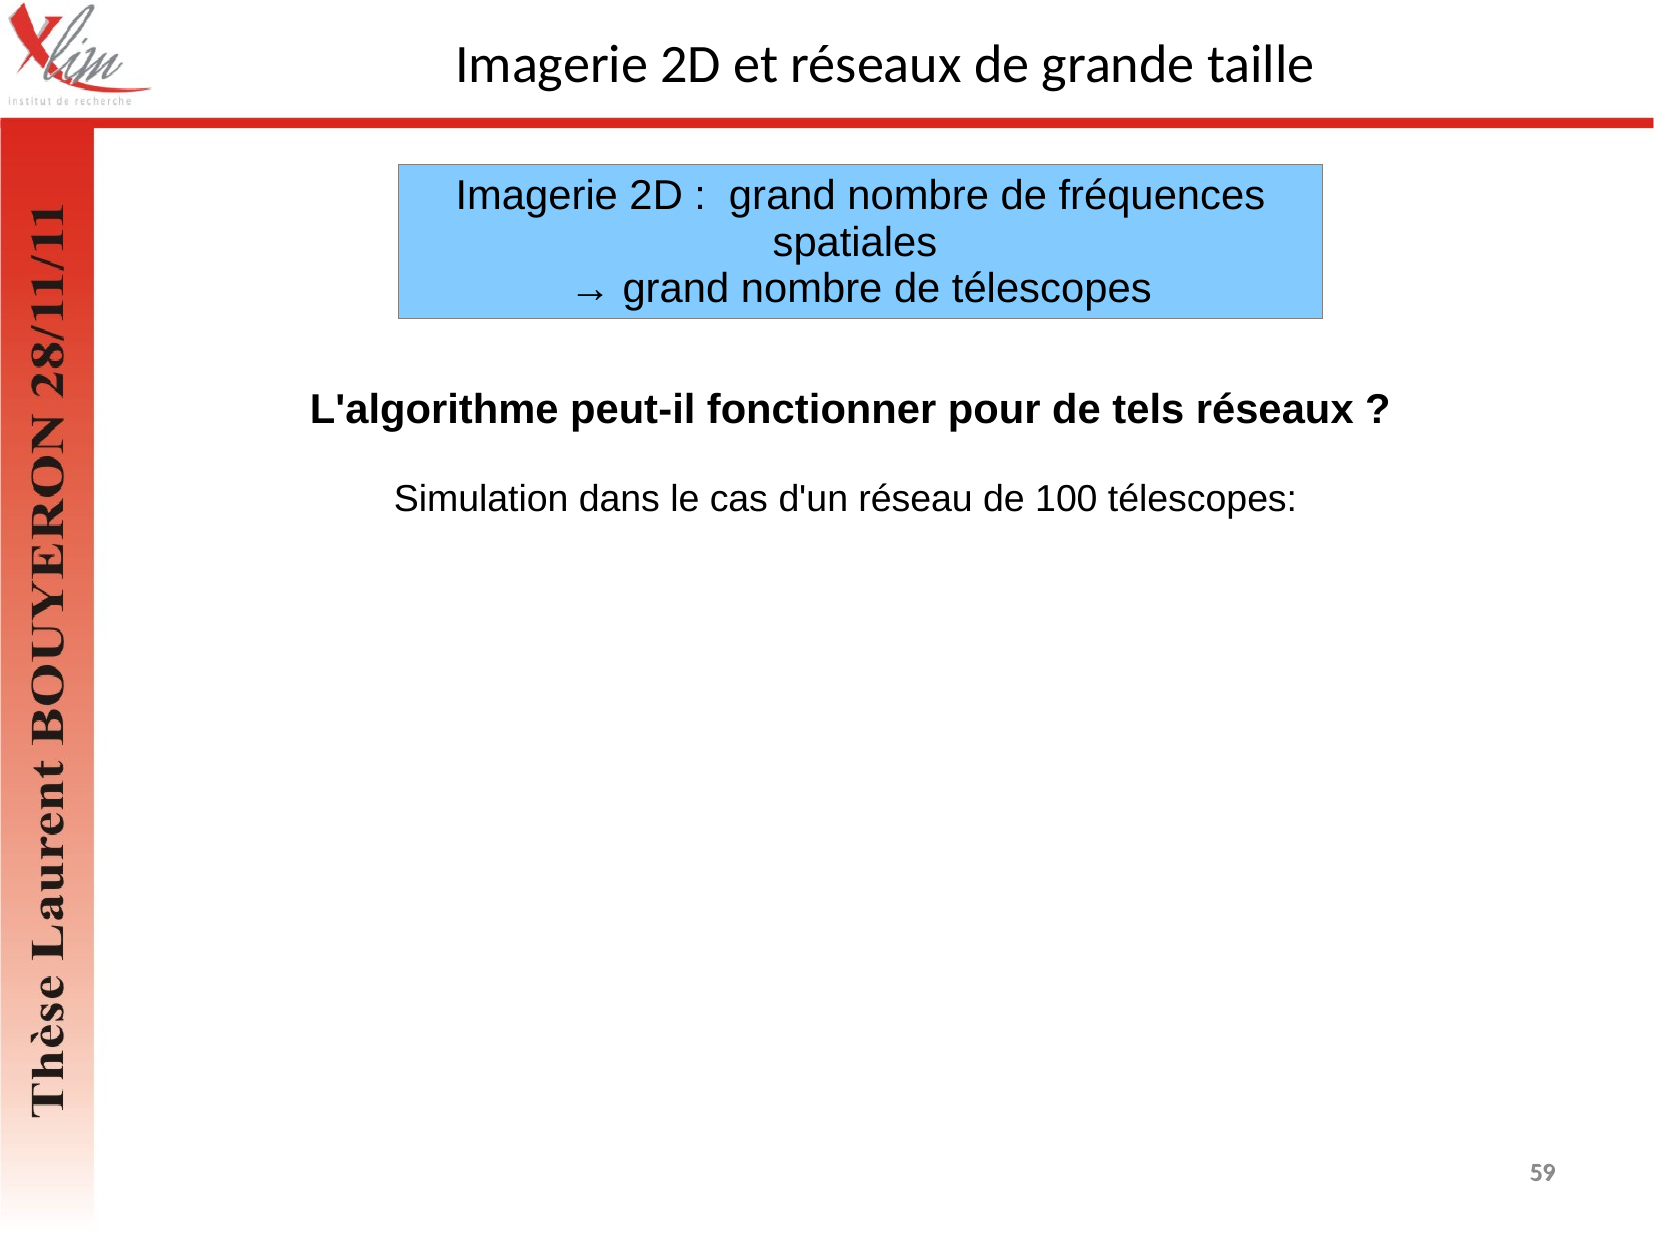

Imagerie 2D et réseaux de grande taille
Imagerie 2D : grand nombre de fréquences spatiales
→ grand nombre de télescopes
L'algorithme peut-il fonctionner pour de tels réseaux ?
Simulation dans le cas d'un réseau de 100 télescopes:
59